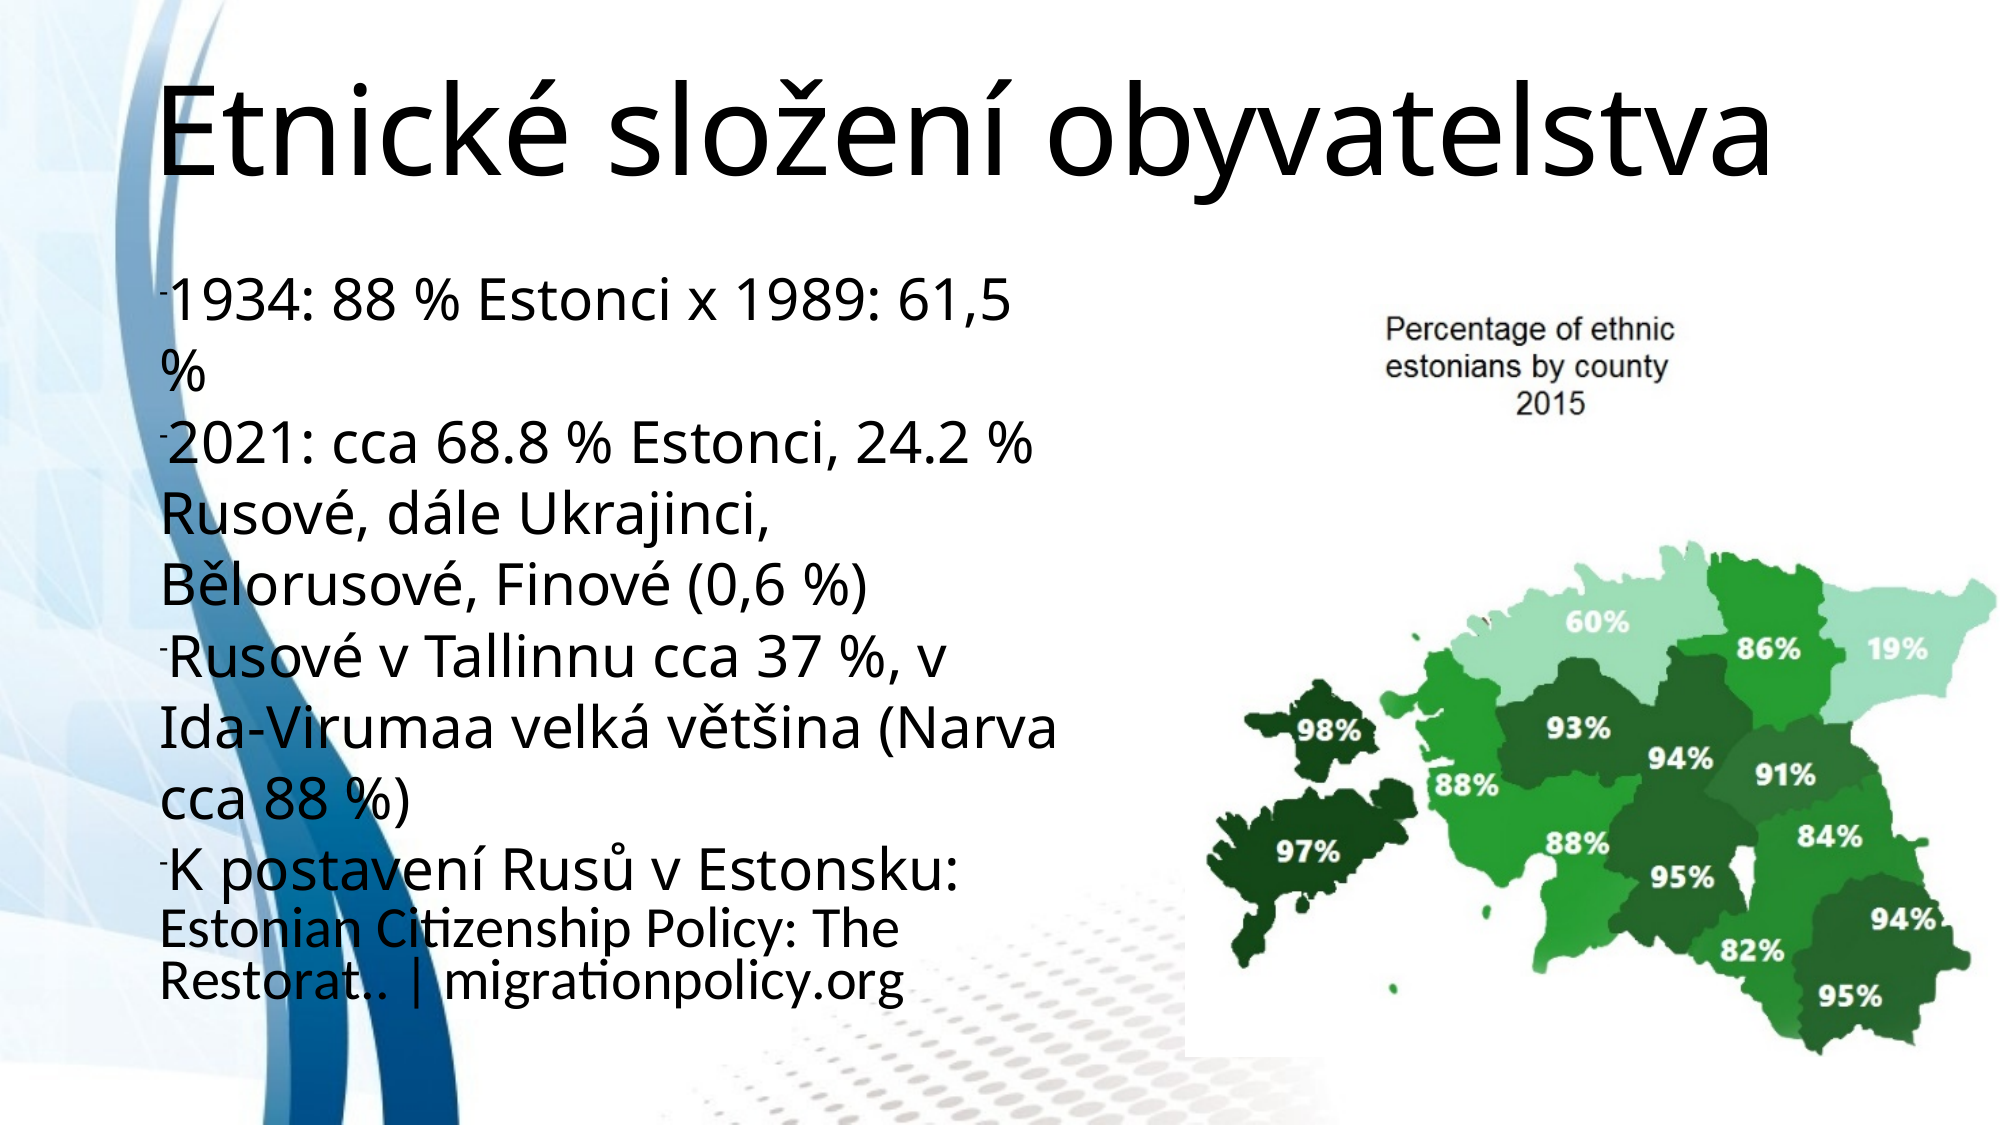

# Etnické složení obyvatelstva
1934: 88 % Estonci x 1989: 61,5 %
2021: cca 68.8 % Estonci, 24.2 % Rusové, dále Ukrajinci, Bělorusové, Finové (0,6 %)
Rusové v Tallinnu cca 37 %, v Ida-Virumaa velká většina (Narva cca 88 %)
K postavení Rusů v Estonsku:
Estonian Citizenship Policy: TheRestorat.. | migrationpolicy.org